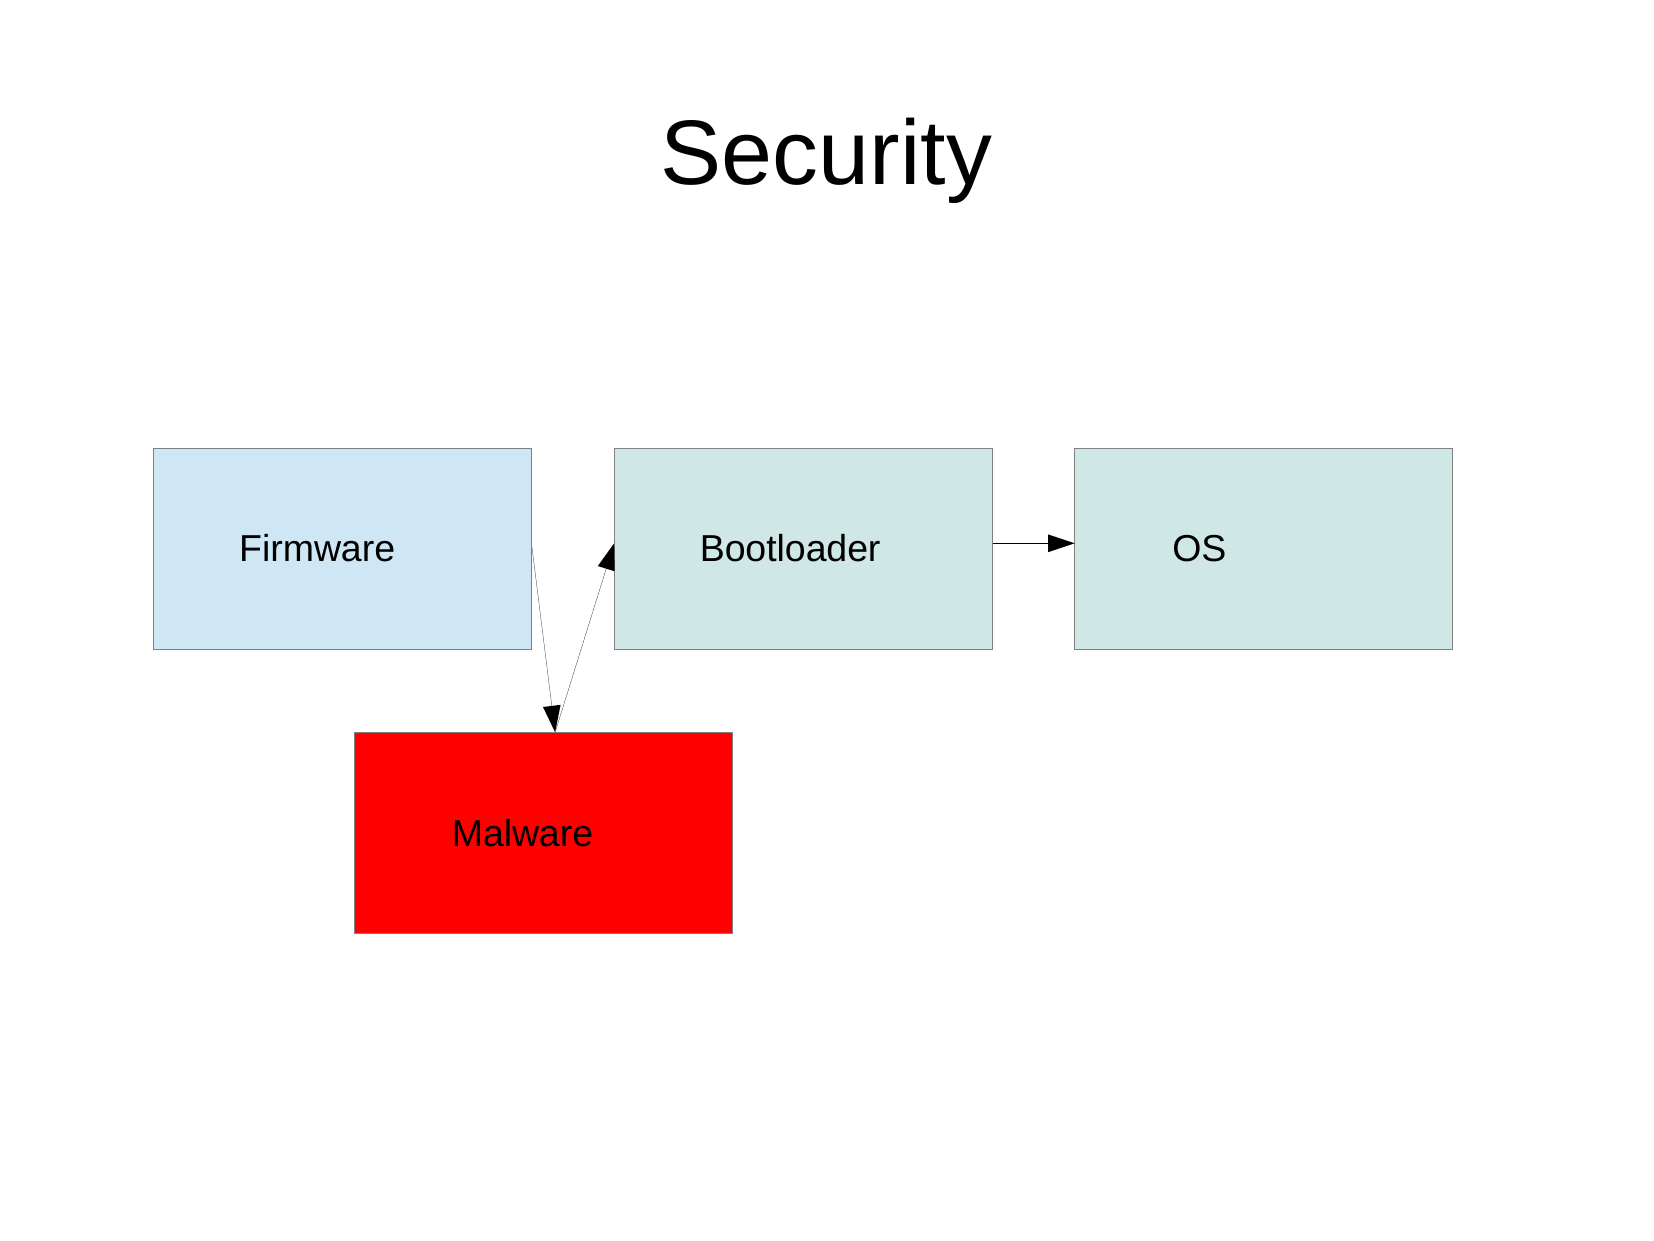

# Security
Firmware
Firmware
Bootloader
OS
Malware